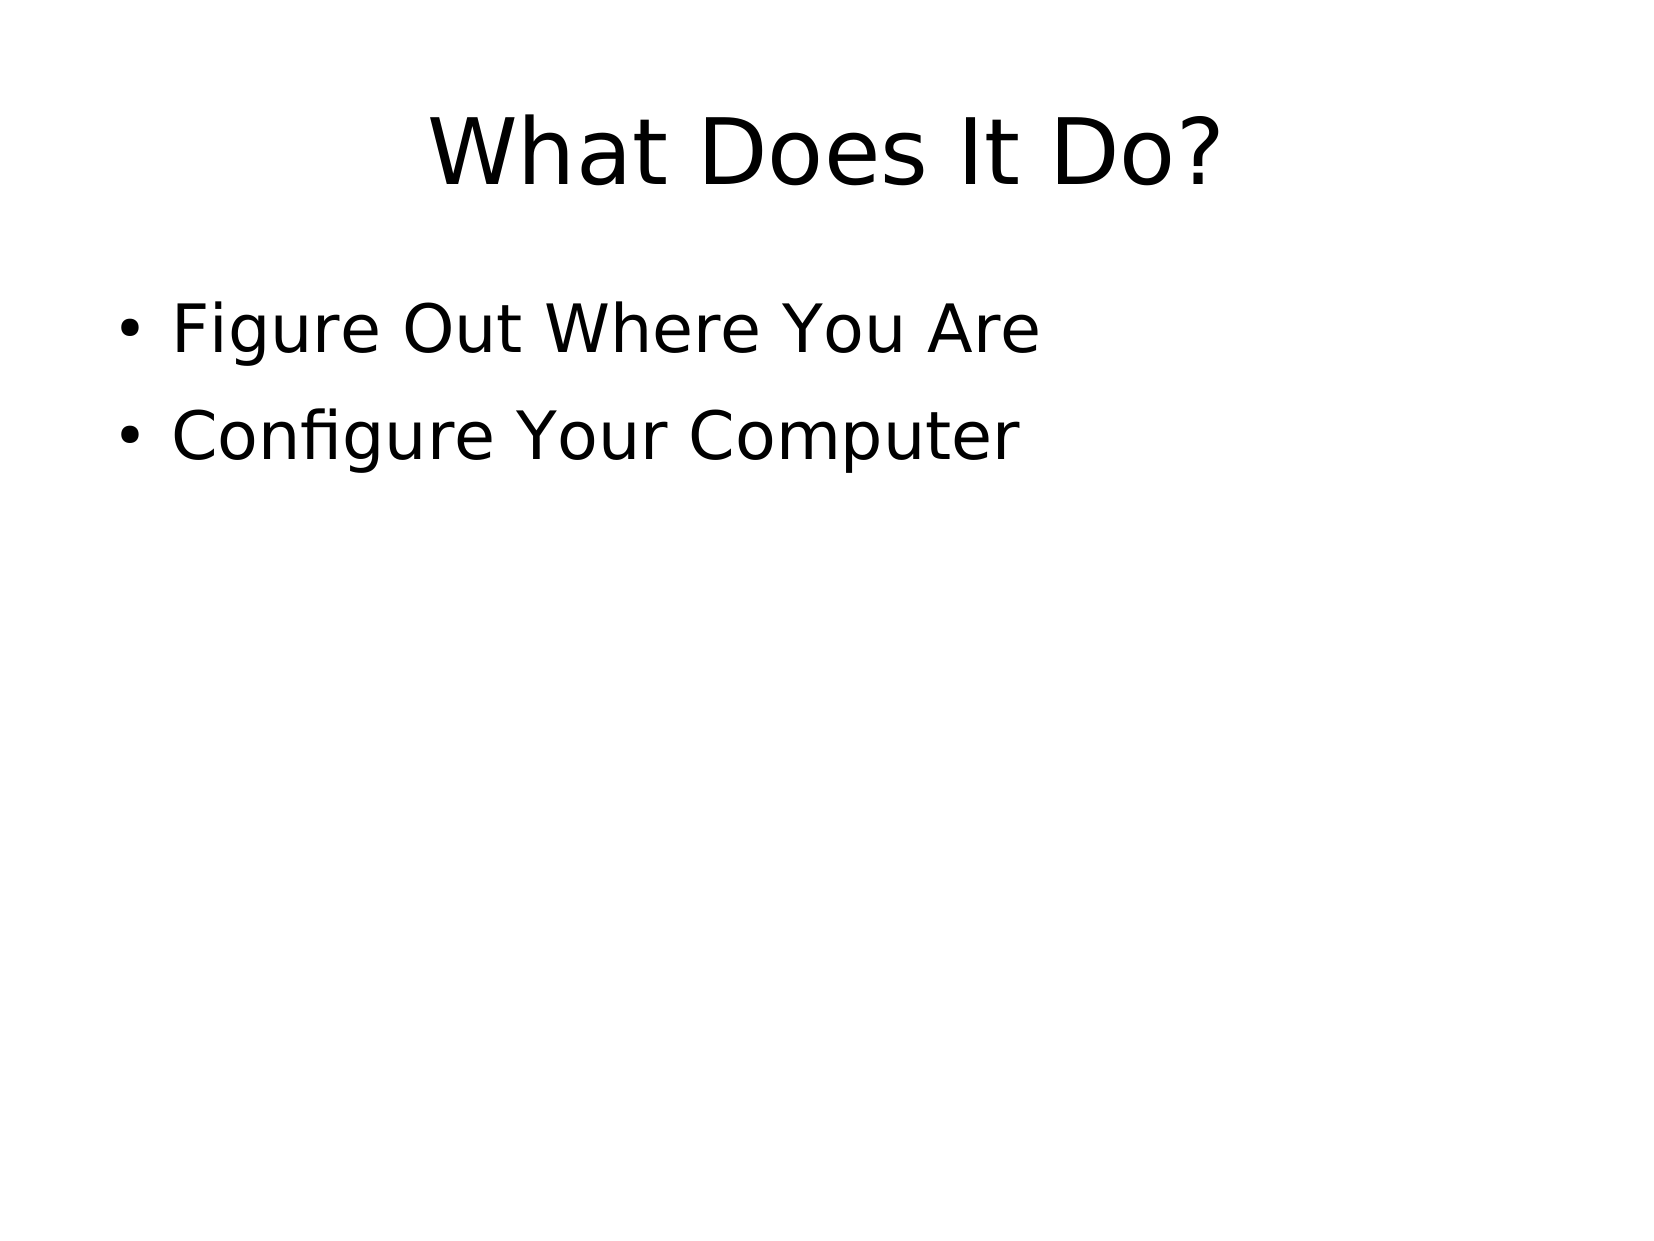

# What Does It Do?
Figure Out Where You Are
Configure Your Computer